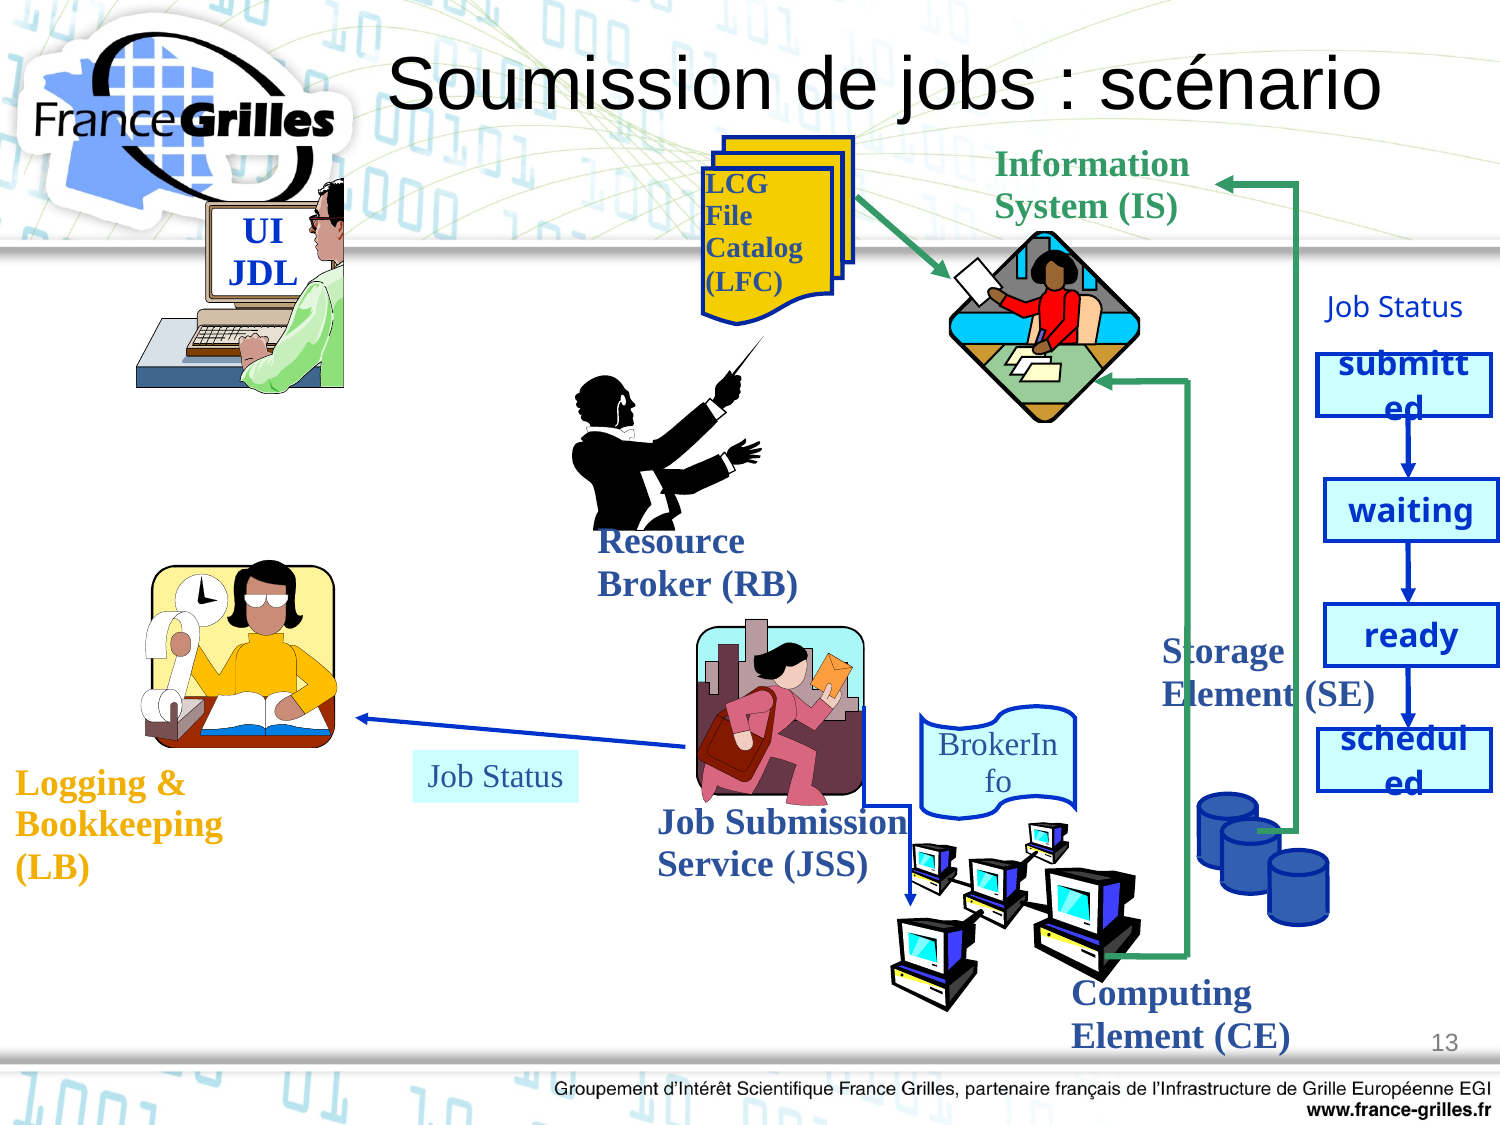

# Soumission de jobs : scénario
Information
System (IS)‏
LCG
File
Catalog
(LFC)‏
UI
JDL
Job Status
submitted
waiting
Resource
Broker (RB)‏
ready
Storage
Element (SE)‏
BrokerInfo
scheduled
Job Status
Logging &
Bookkeeping
(LB)‏
Job Submission
Service (JSS)‏
Computing
Element (CE)‏
13